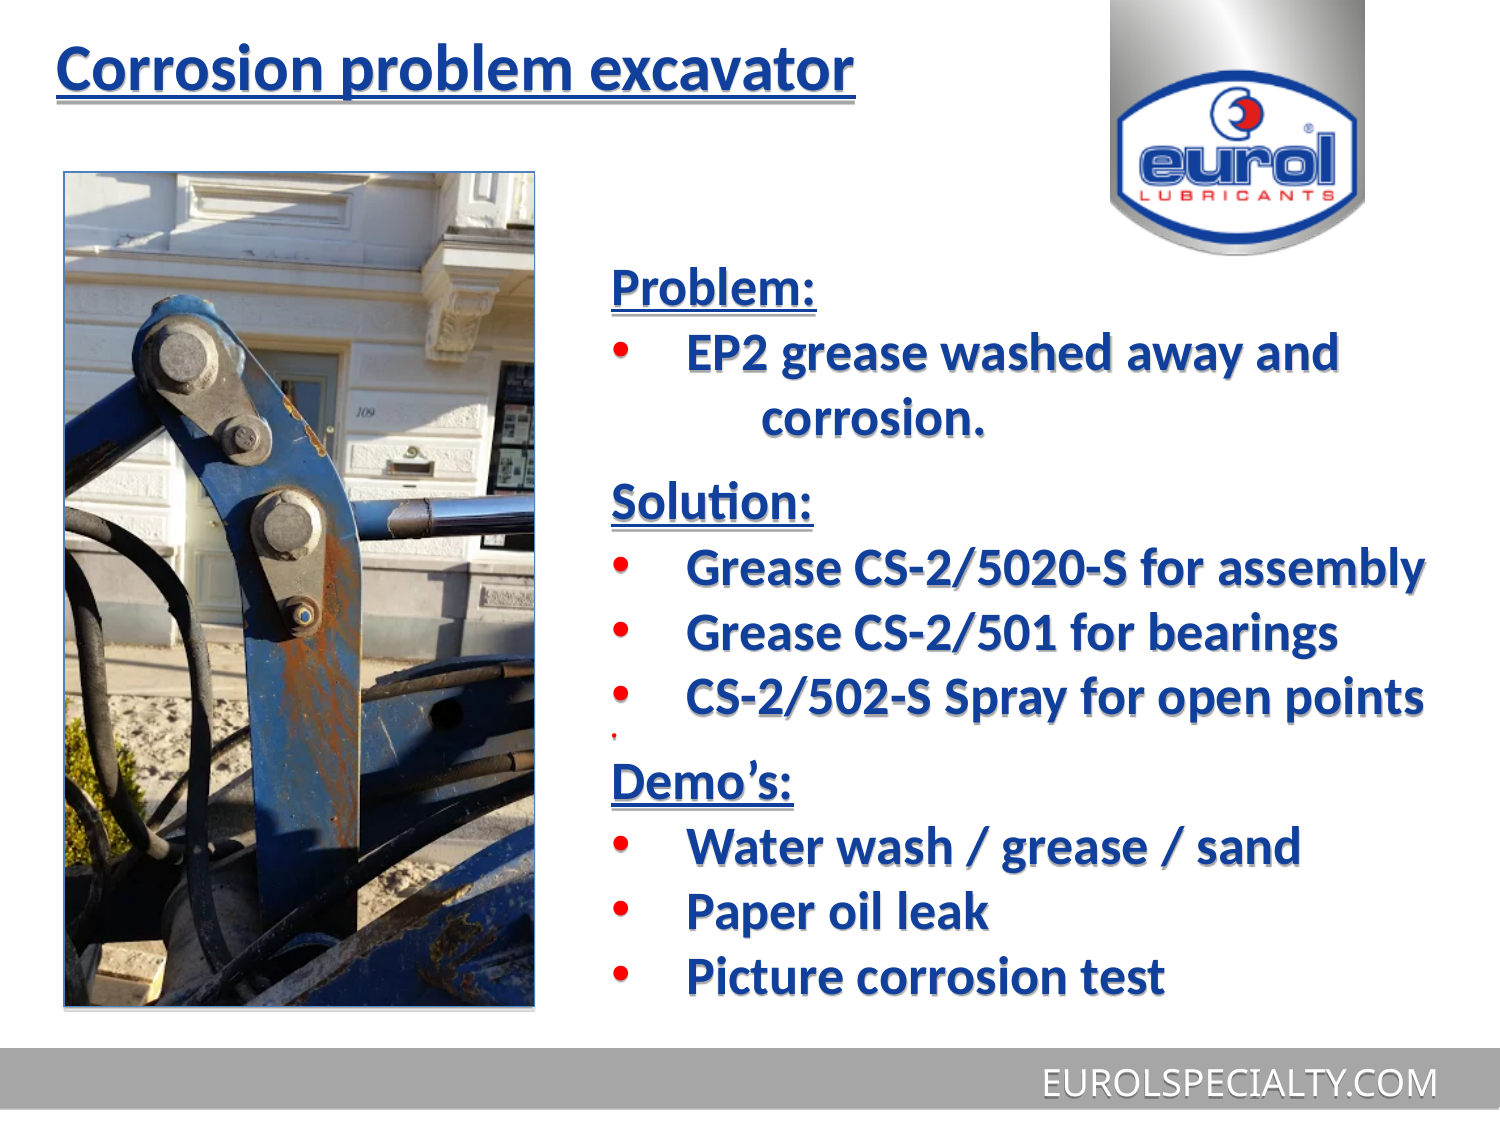

Corrosion problem excavator
Problem:
EP2 grease washed away and corrosion.
Solution:
Grease CS-2/5020-S for assembly
Grease CS-2/501 for bearings
CS-2/502-S Spray for open points
Demo’s:
Water wash / grease / sand
Paper oil leak
Picture corrosion test